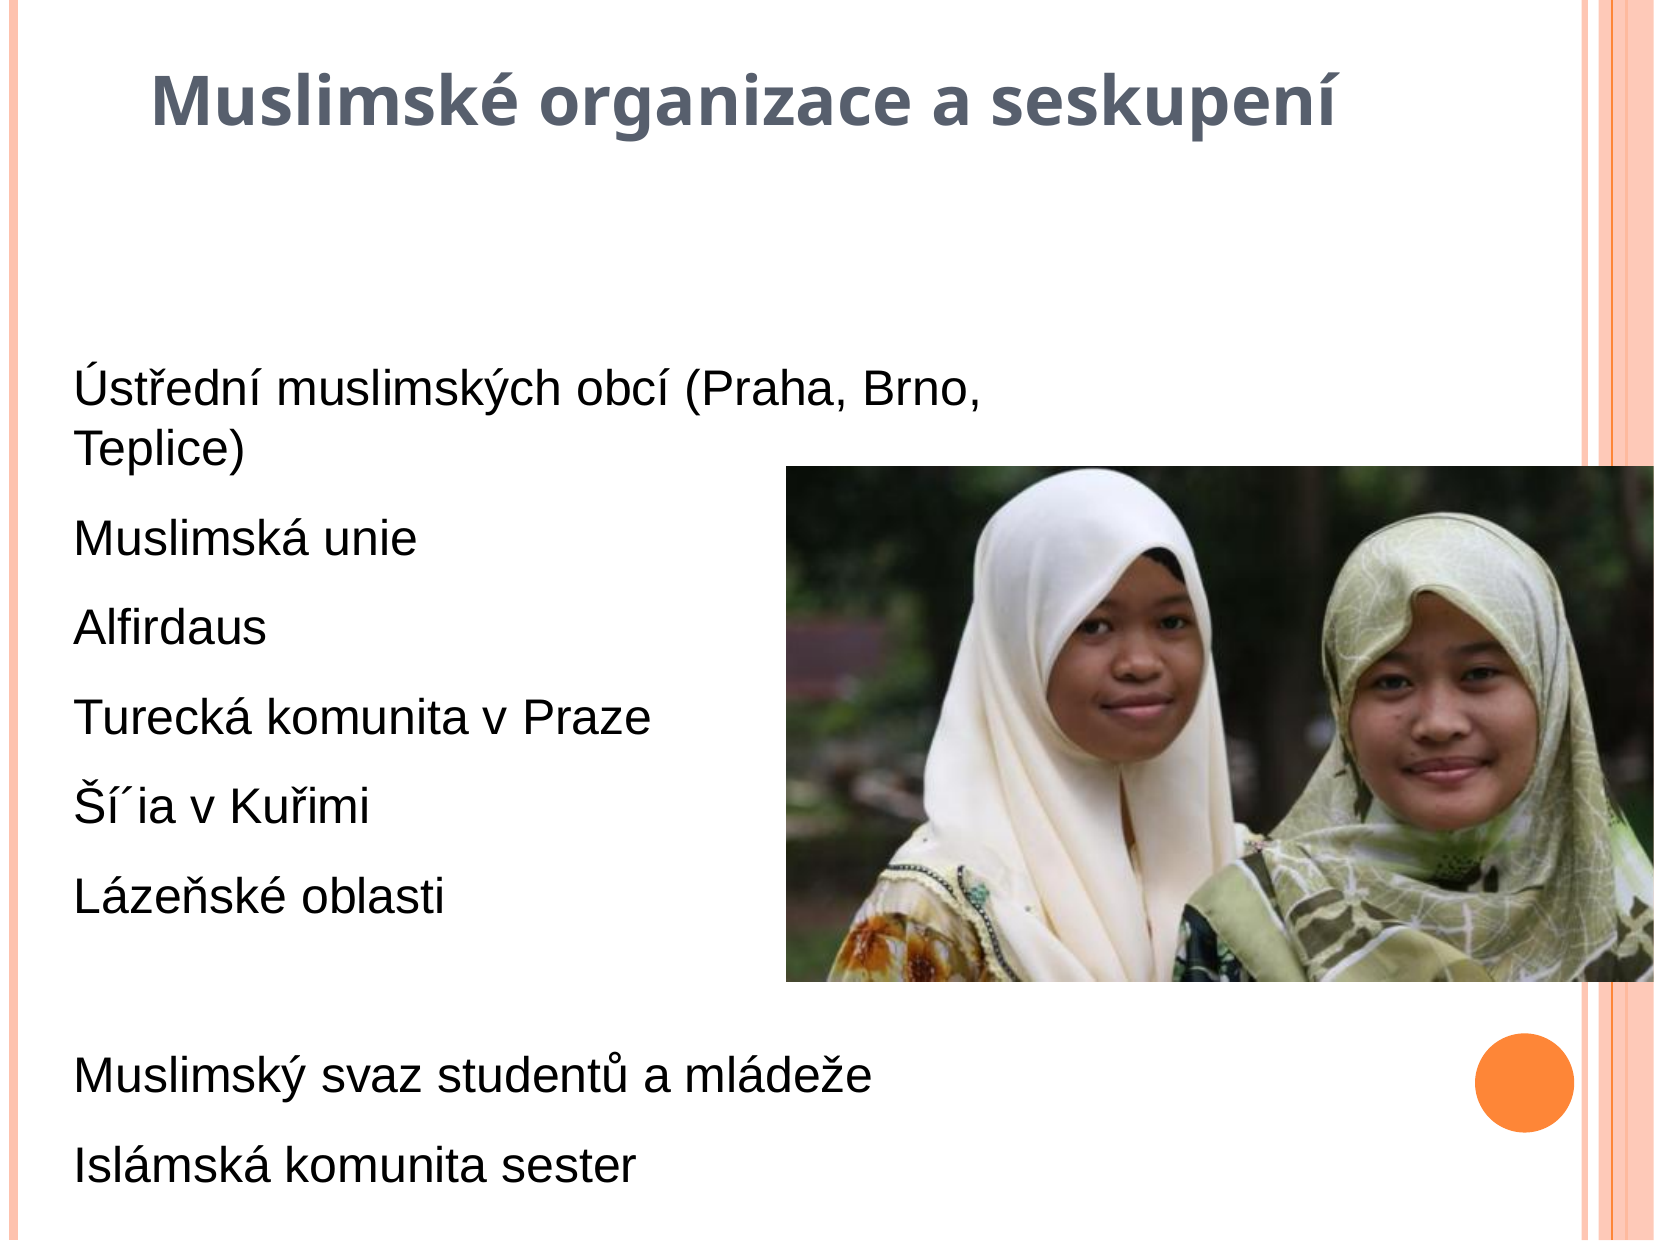

# Muslimské organizace a seskupení
Ústřední muslimských obcí (Praha, Brno, Teplice)
Muslimská unie
Alfirdaus
Turecká komunita v Praze
Ší´ia v Kuřimi
Lázeňské oblasti
Muslimský svaz studentů a mládeže
Islámská komunita sester